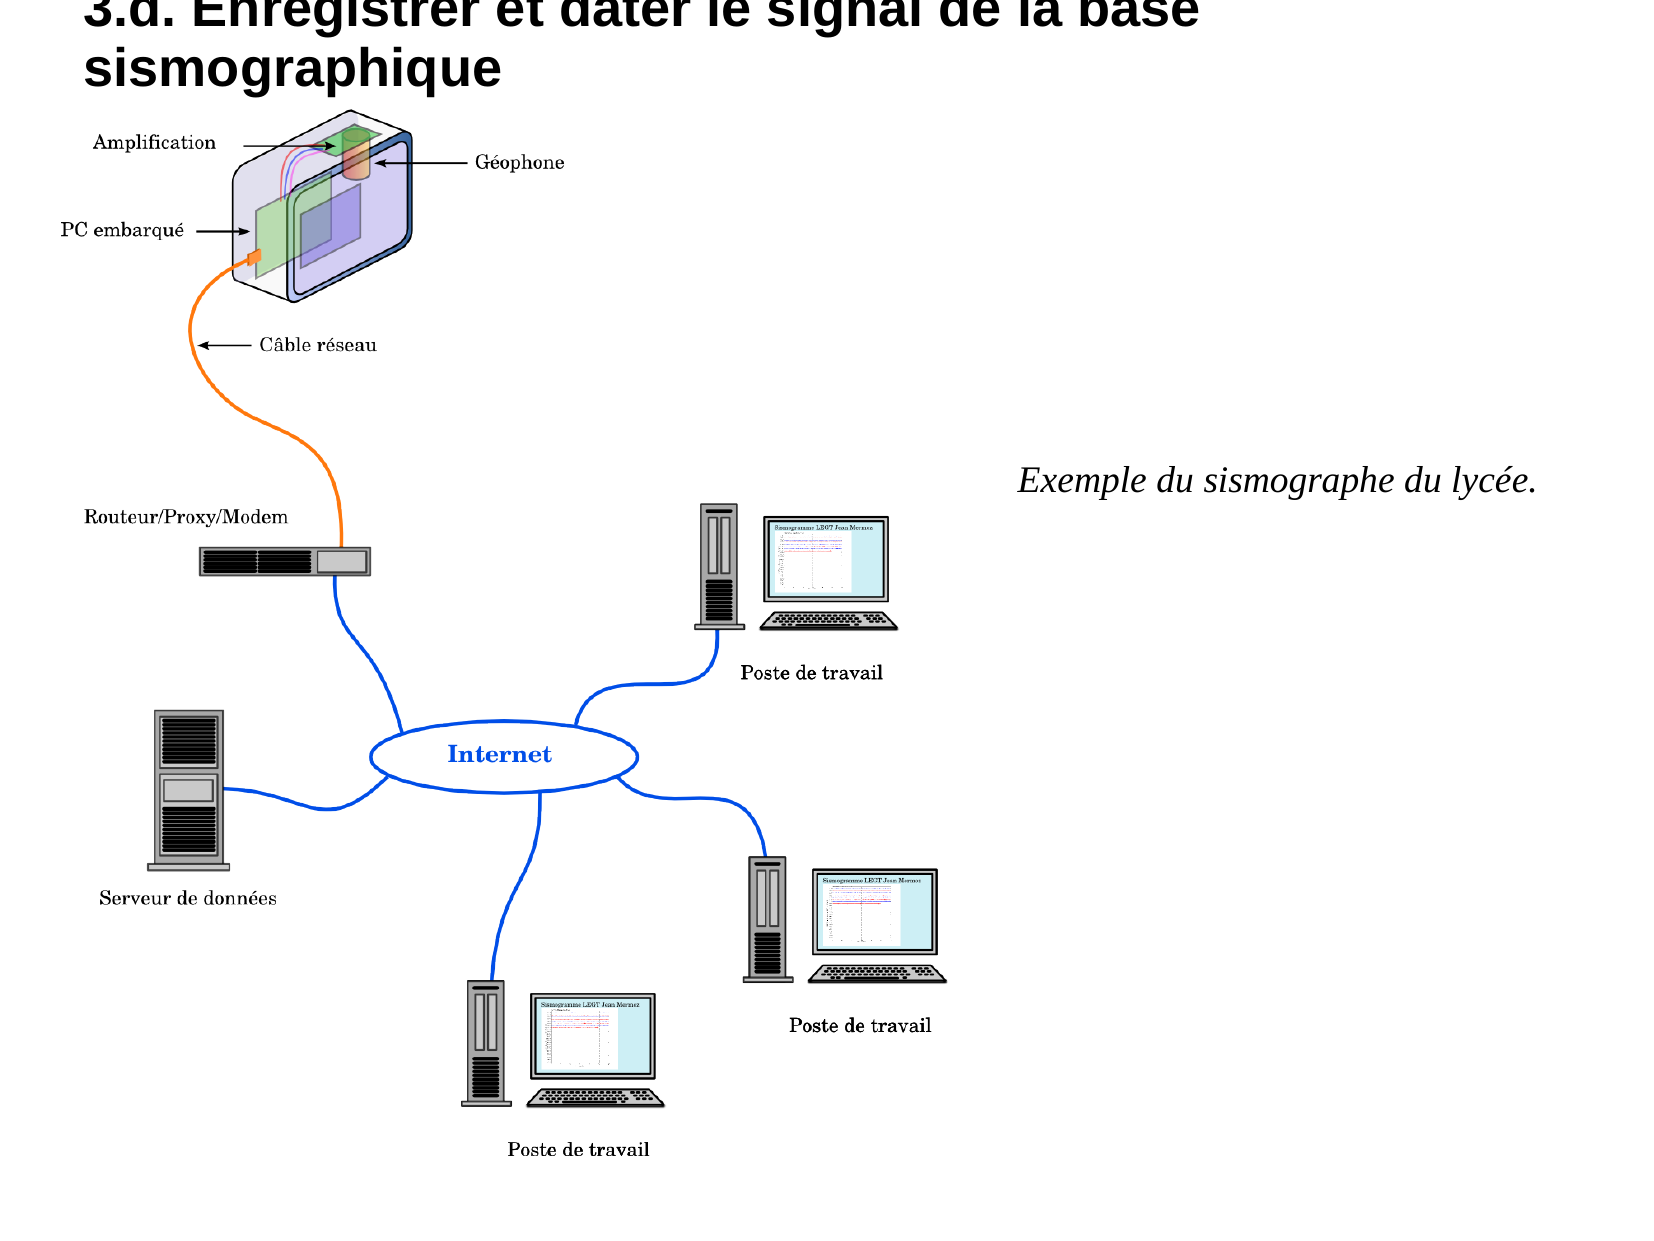

# 3.d. Enregistrer et dater le signal de la base sismographique
Exemple du sismographe du lycée.